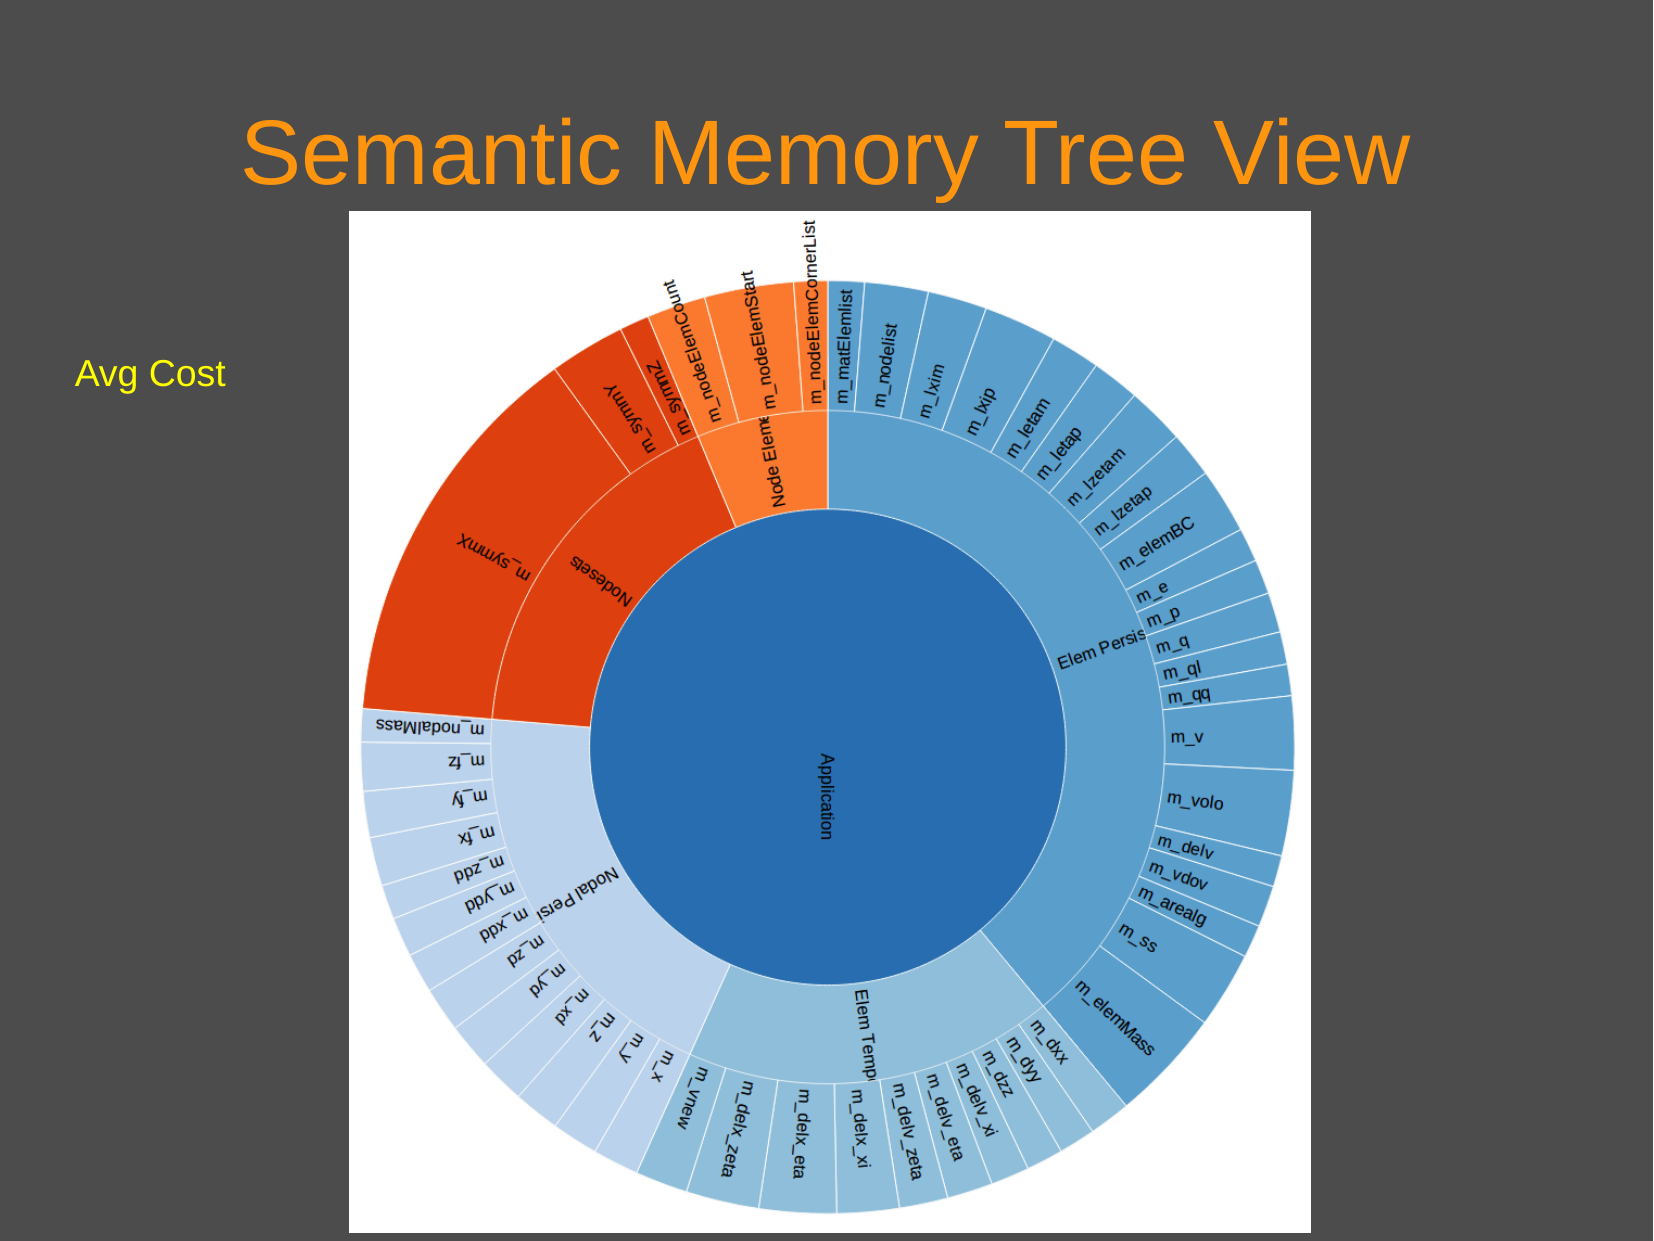

# Semantic Memory Tree View
Avg Cost